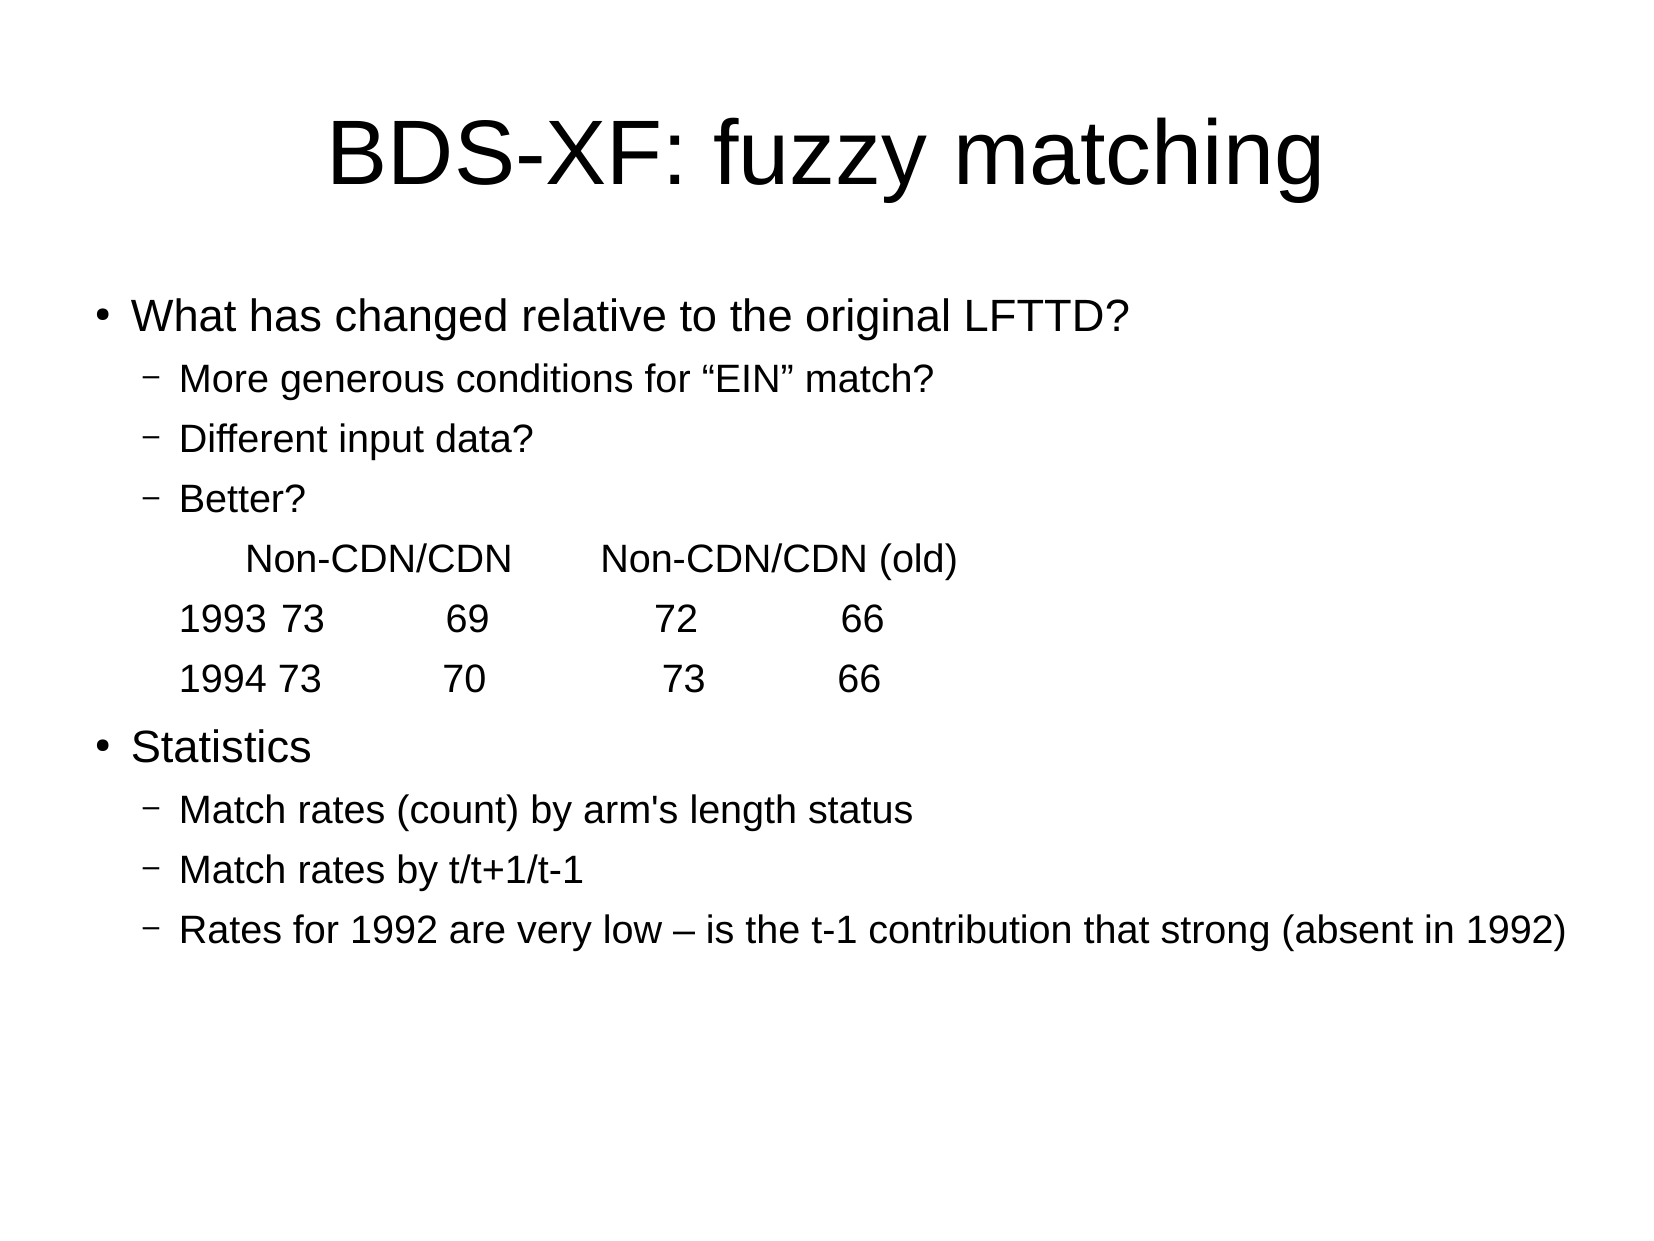

# BDS-XF: fuzzy matching
What has changed relative to the original LFTTD?
More generous conditions for “EIN” match?
Different input data?
Better?
 Non-CDN/CDN Non-CDN/CDN (old)
1993	73 69 72 66
1994 73 70 73 66
Statistics
Match rates (count) by arm's length status
Match rates by t/t+1/t-1
Rates for 1992 are very low – is the t-1 contribution that strong (absent in 1992)